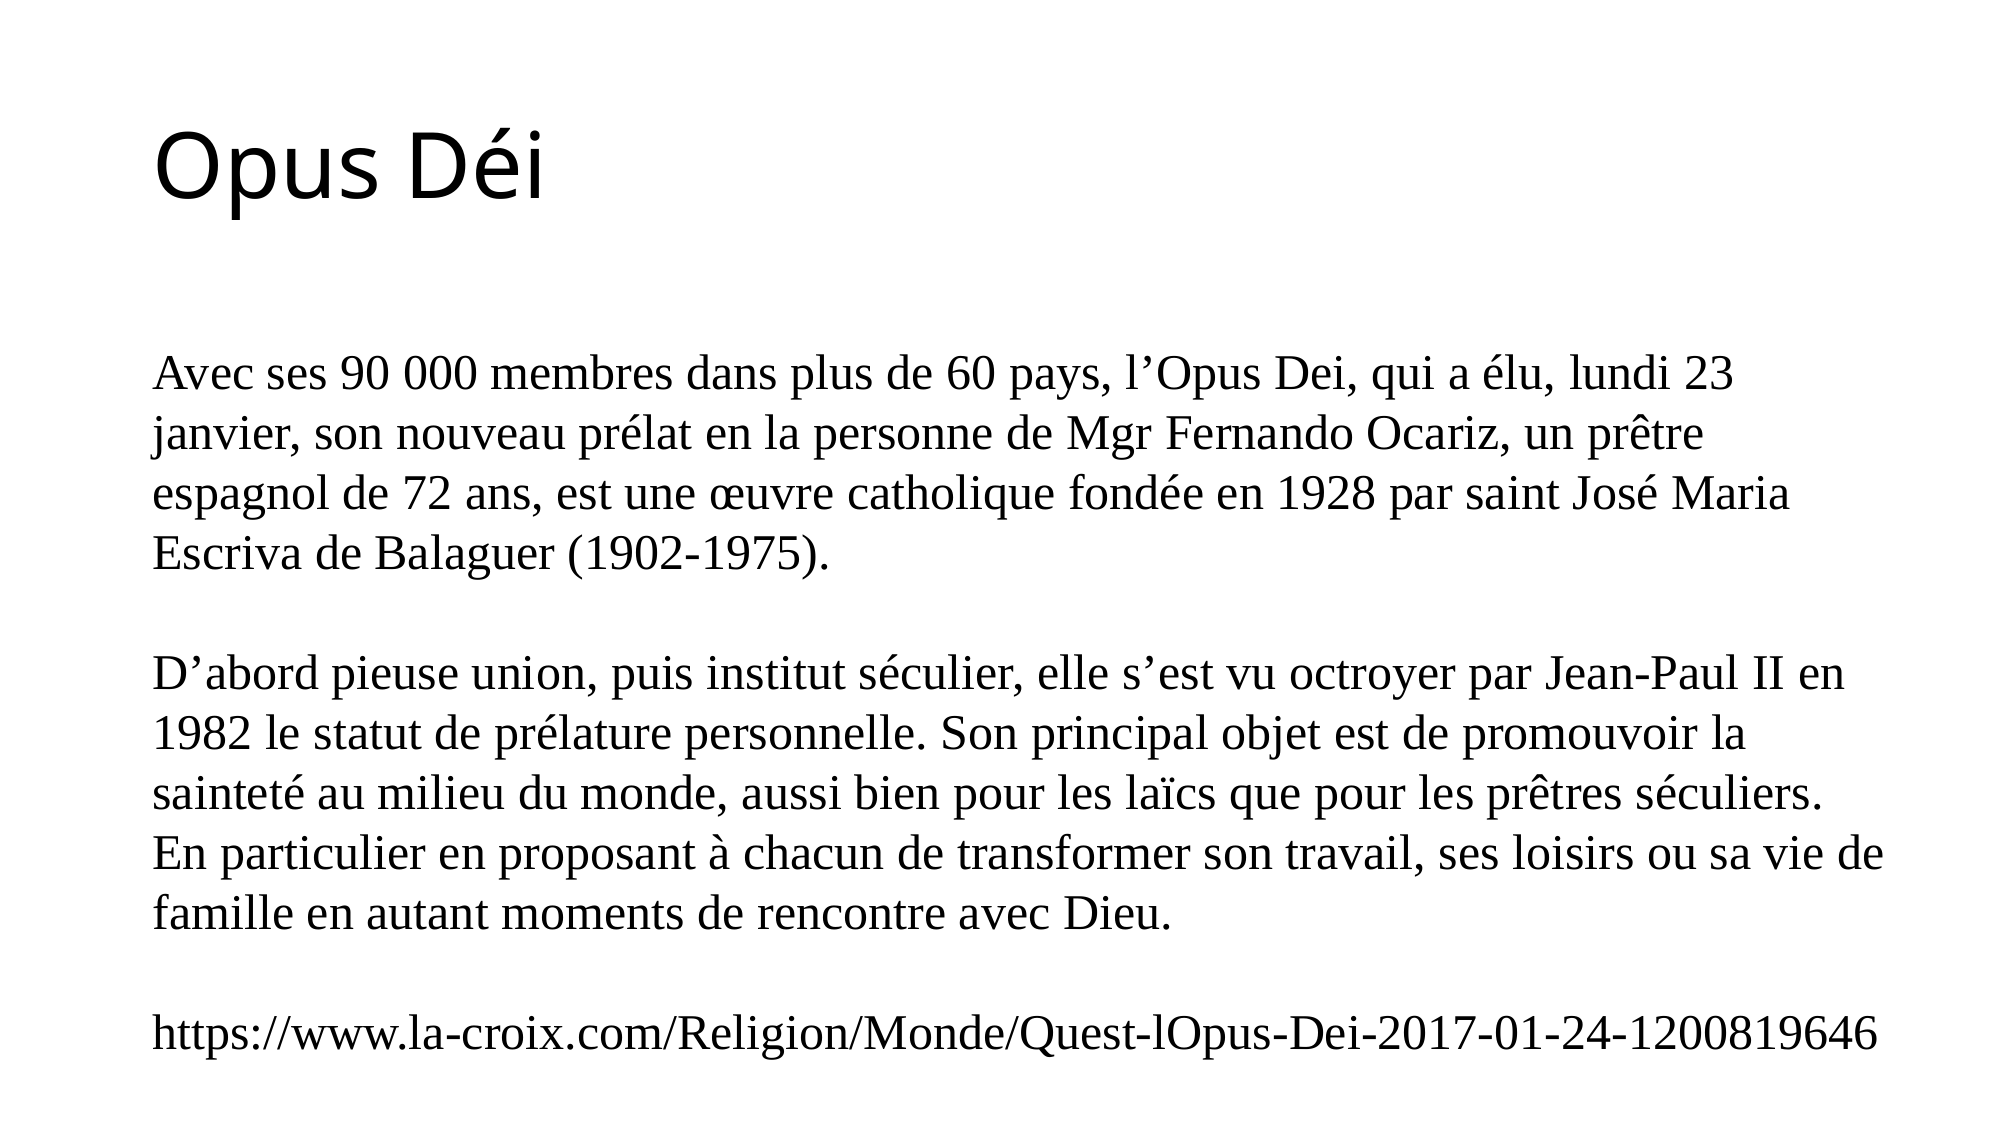

# Opus Déi
Avec ses 90 000 membres dans plus de 60 pays, l’Opus Dei, qui a élu, lundi 23 janvier, son nouveau prélat en la personne de Mgr Fernando Ocariz, un prêtre espagnol de 72 ans, est une œuvre catholique fondée en 1928 par saint José Maria Escriva de Balaguer (1902-1975).
D’abord pieuse union, puis institut séculier, elle s’est vu octroyer par Jean-Paul II en 1982 le statut de prélature personnelle. Son principal objet est de promouvoir la sainteté au milieu du monde, aussi bien pour les laïcs que pour les prêtres séculiers. En particulier en proposant à chacun de transformer son travail, ses loisirs ou sa vie de famille en autant moments de rencontre avec Dieu.
https://www.la-croix.com/Religion/Monde/Quest-lOpus-Dei-2017-01-24-1200819646